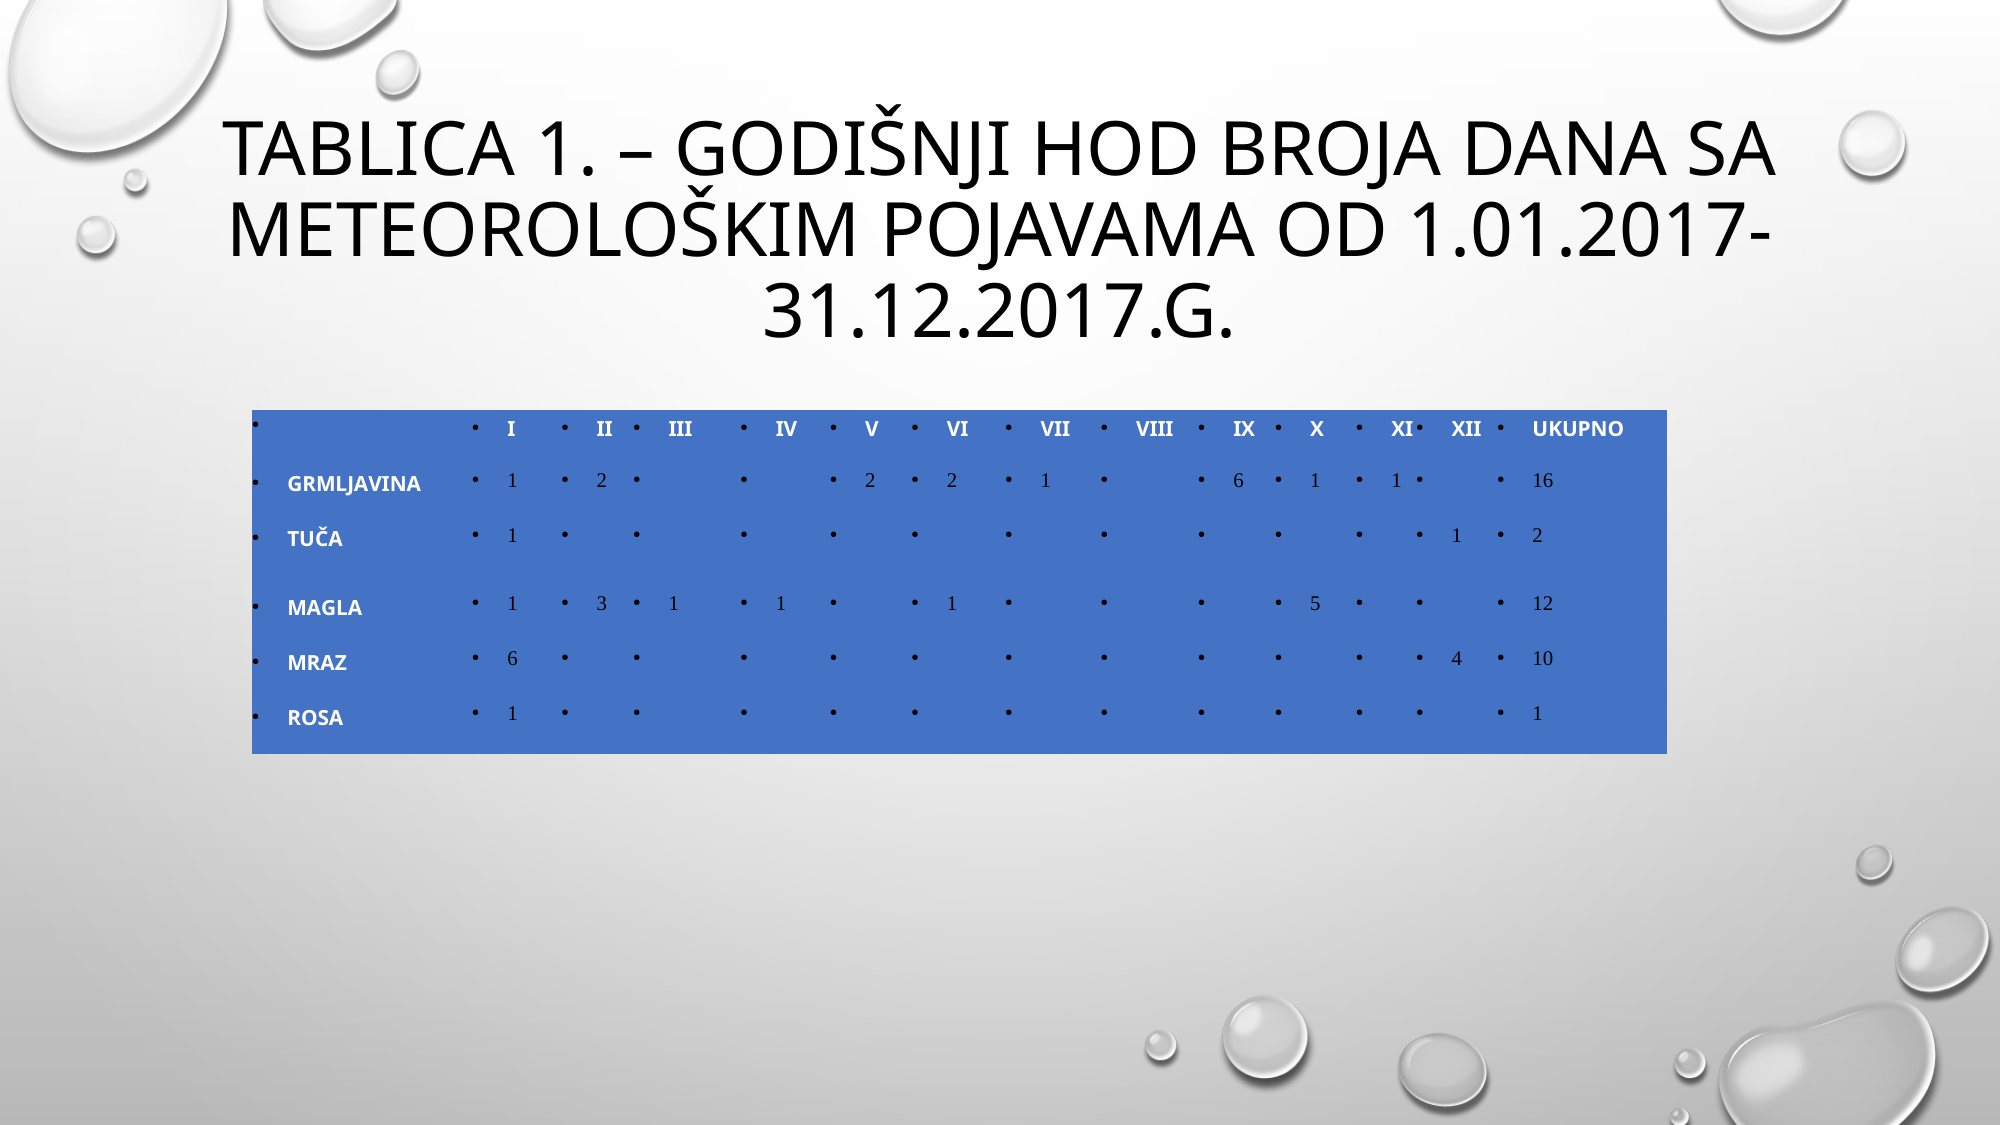

# Tablica 1. – Godišnji hod broja dana sa meteorološkim pojavama od 1.01.2017-31.12.2017.g.
| | I | II | III | IV | V | VI | VII | VIII | IX | X | XI | XII | UKUPNO |
| --- | --- | --- | --- | --- | --- | --- | --- | --- | --- | --- | --- | --- | --- |
| GRMLJAVINA | 1 | 2 | | | 2 | 2 | 1 | | 6 | 1 | 1 | | 16 |
| TUČA | 1 | | | | | | | | | | | 1 | 2 |
| MAGLA | 1 | 3 | 1 | 1 | | 1 | | | | 5 | | | 12 |
| MRAZ | 6 | | | | | | | | | | | 4 | 10 |
| ROSA | 1 | | | | | | | | | | | | 1 |